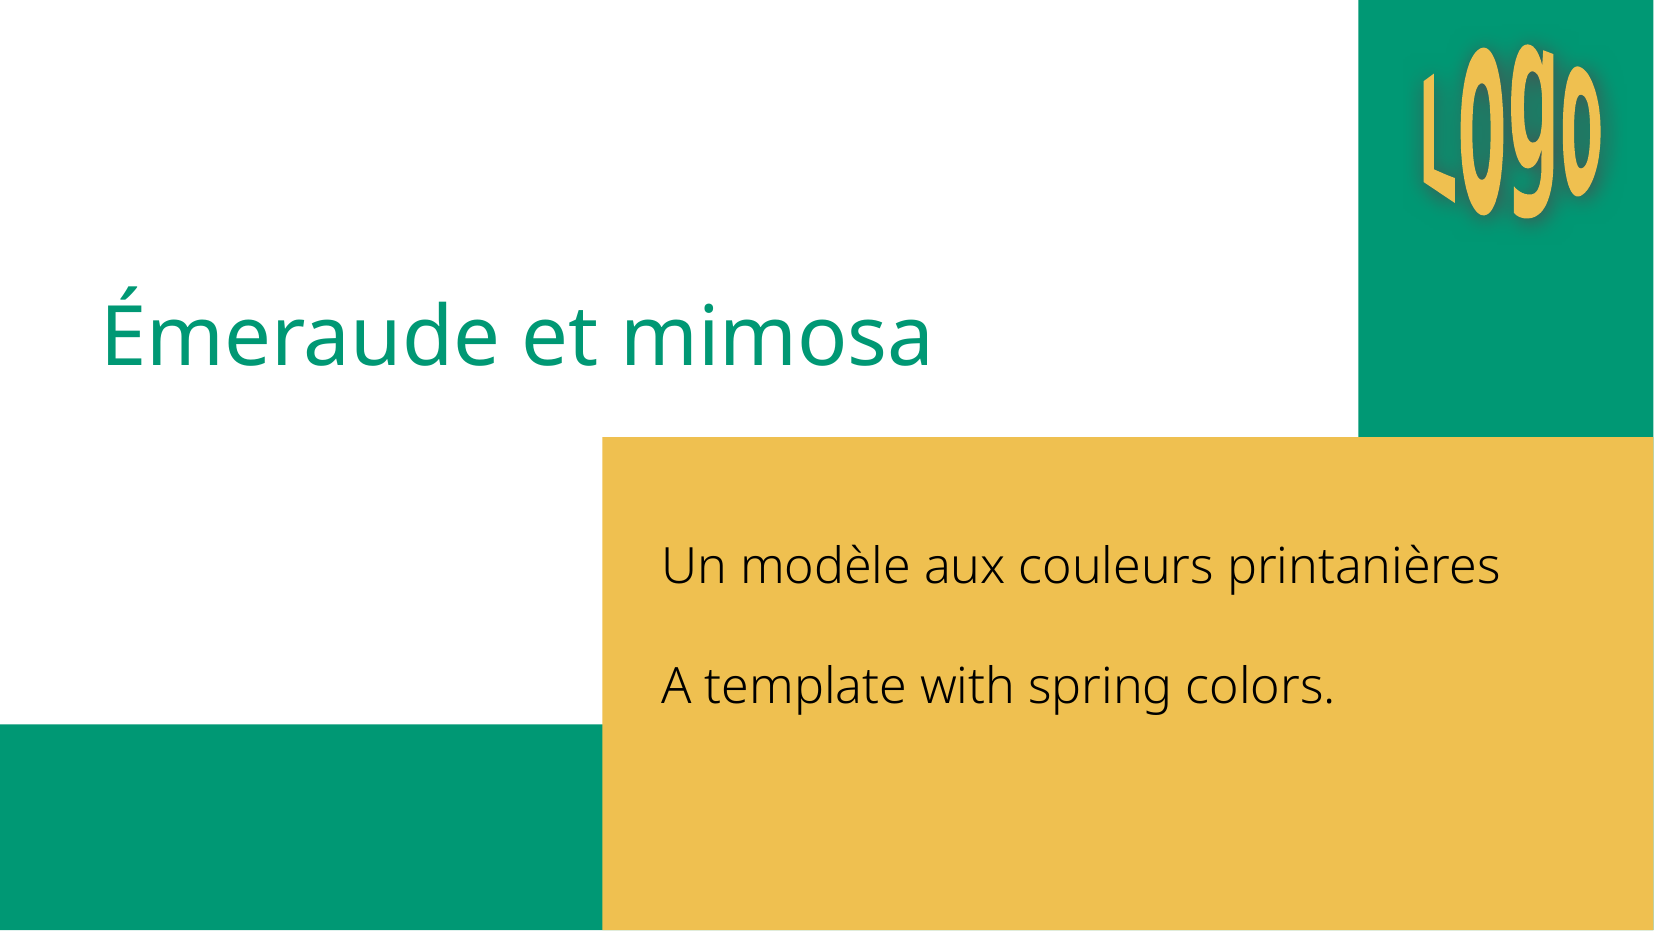

# Émeraude et mimosa
Un modèle aux couleurs printanières
A template with spring colors.